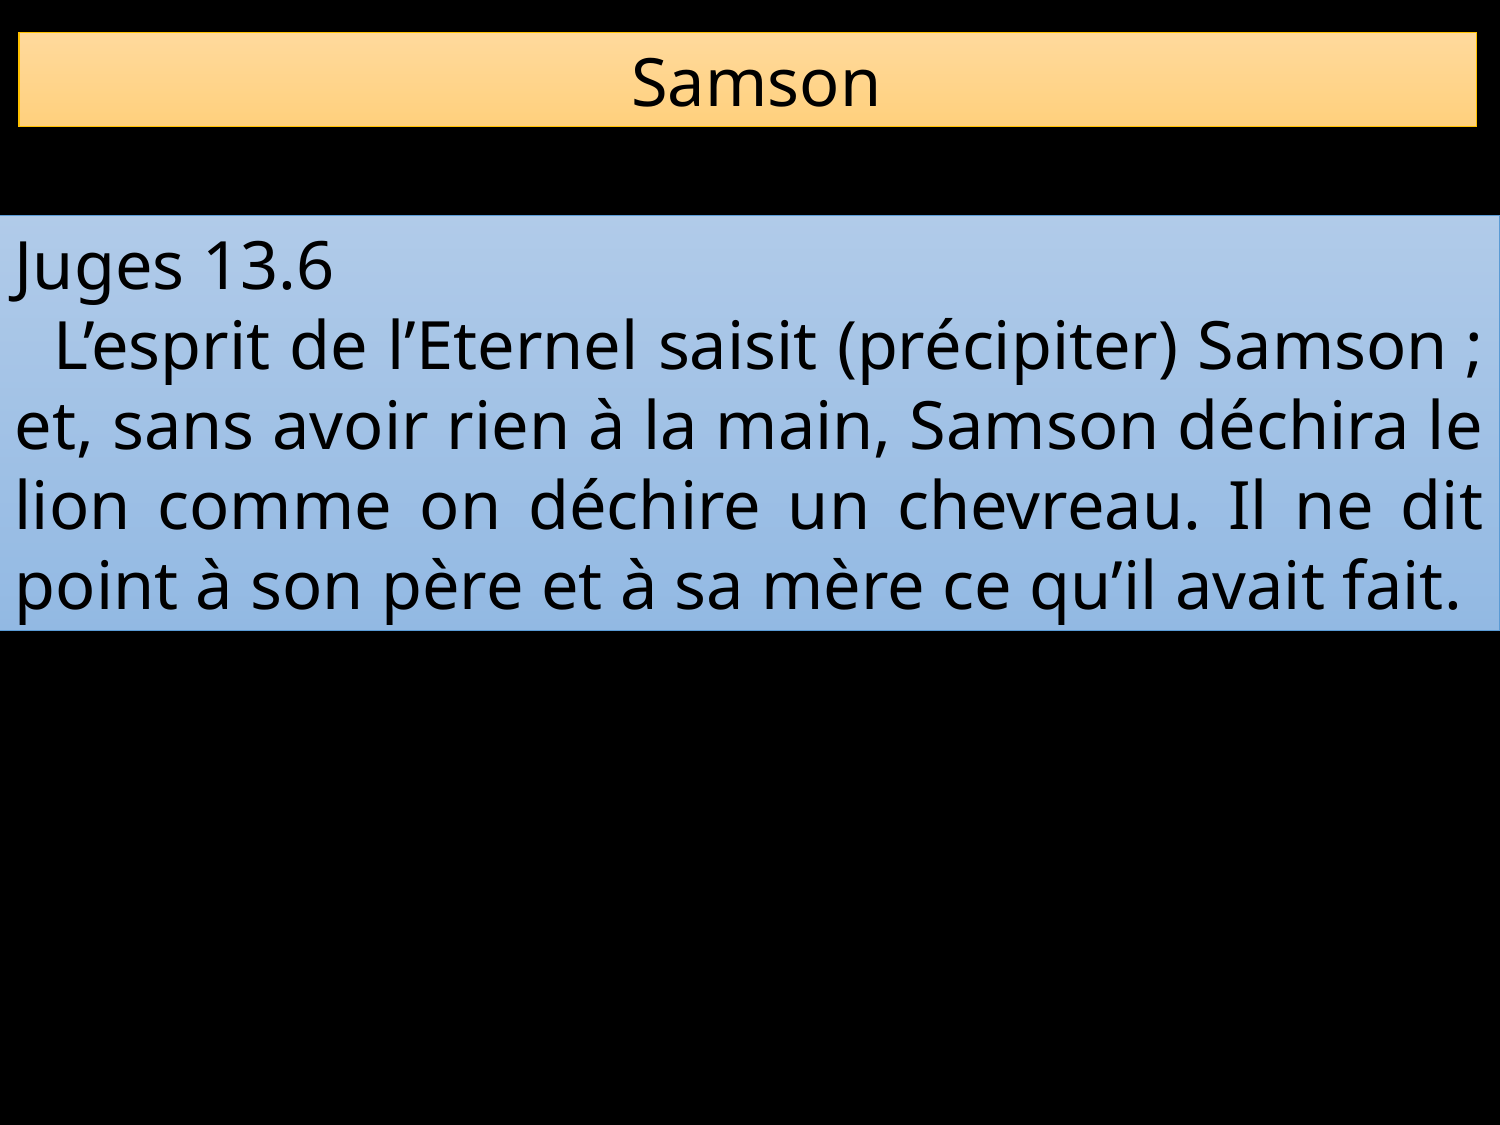

Samson
Juges 13.6
 L’esprit de l’Eternel saisit (précipiter) Samson ; et, sans avoir rien à la main, Samson déchira le lion comme on déchire un chevreau. Il ne dit point à son père et à sa mère ce qu’il avait fait.